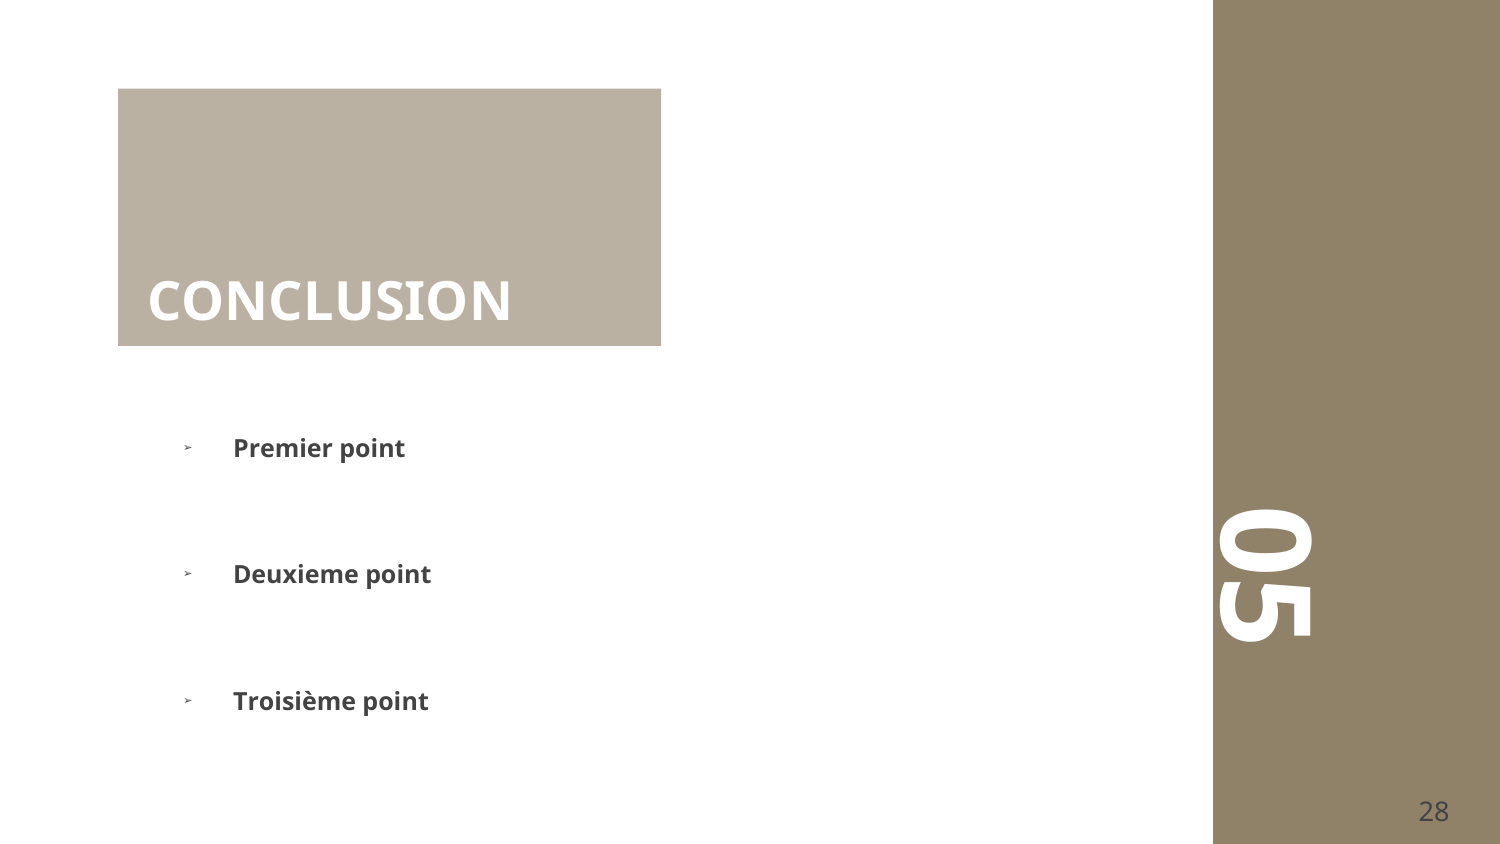

# CONCLUSION
Premier point
Deuxieme point
Troisième point
05